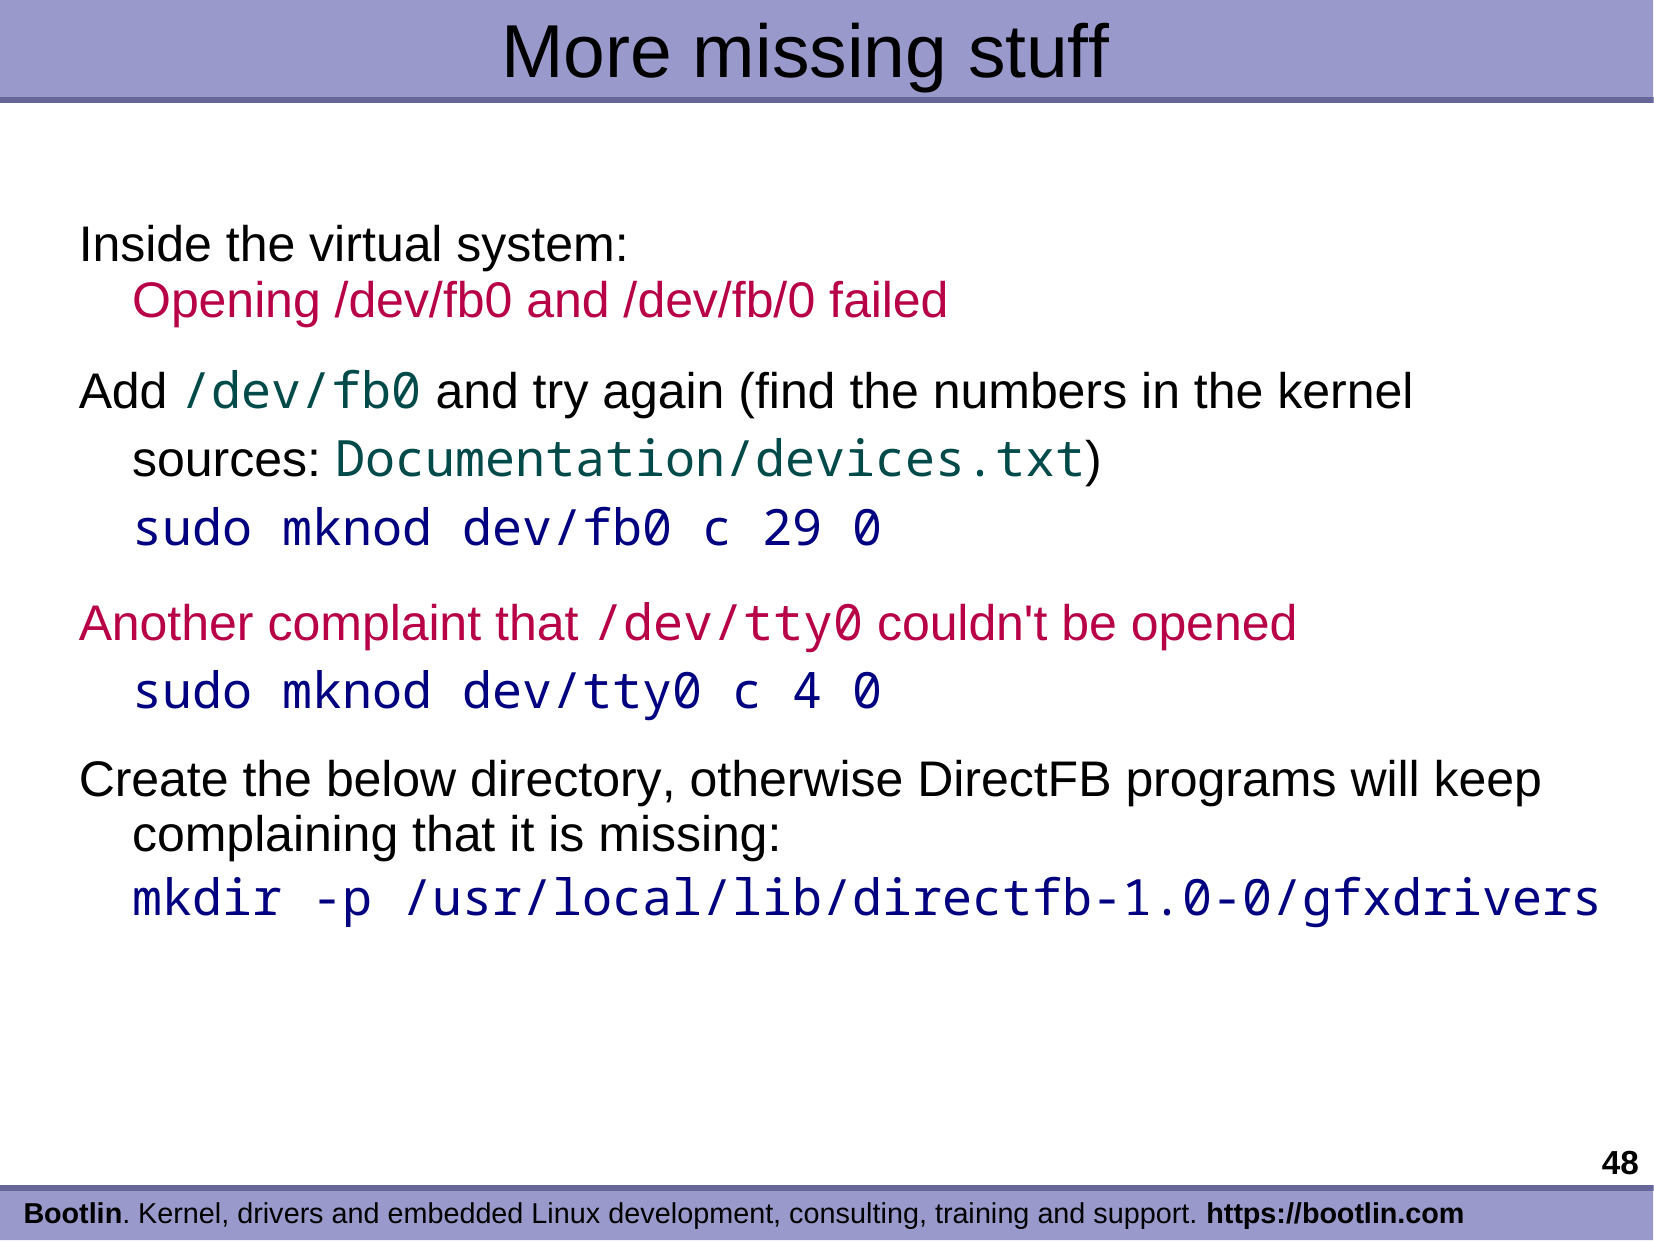

# More missing stuff
Inside the virtual system:
Opening /dev/fb0 and /dev/fb/0 failed
Add /dev/fb0 and try again (find the numbers in the kernel sources: Documentation/devices.txt)
sudo mknod dev/fb0 c 29 0
Another complaint that /dev/tty0 couldn't be opened
sudo mknod dev/tty0 c 4 0
Create the below directory, otherwise DirectFB programs will keep complaining that it is missing:
mkdir -p /usr/local/lib/directfb-1.0-0/gfxdrivers